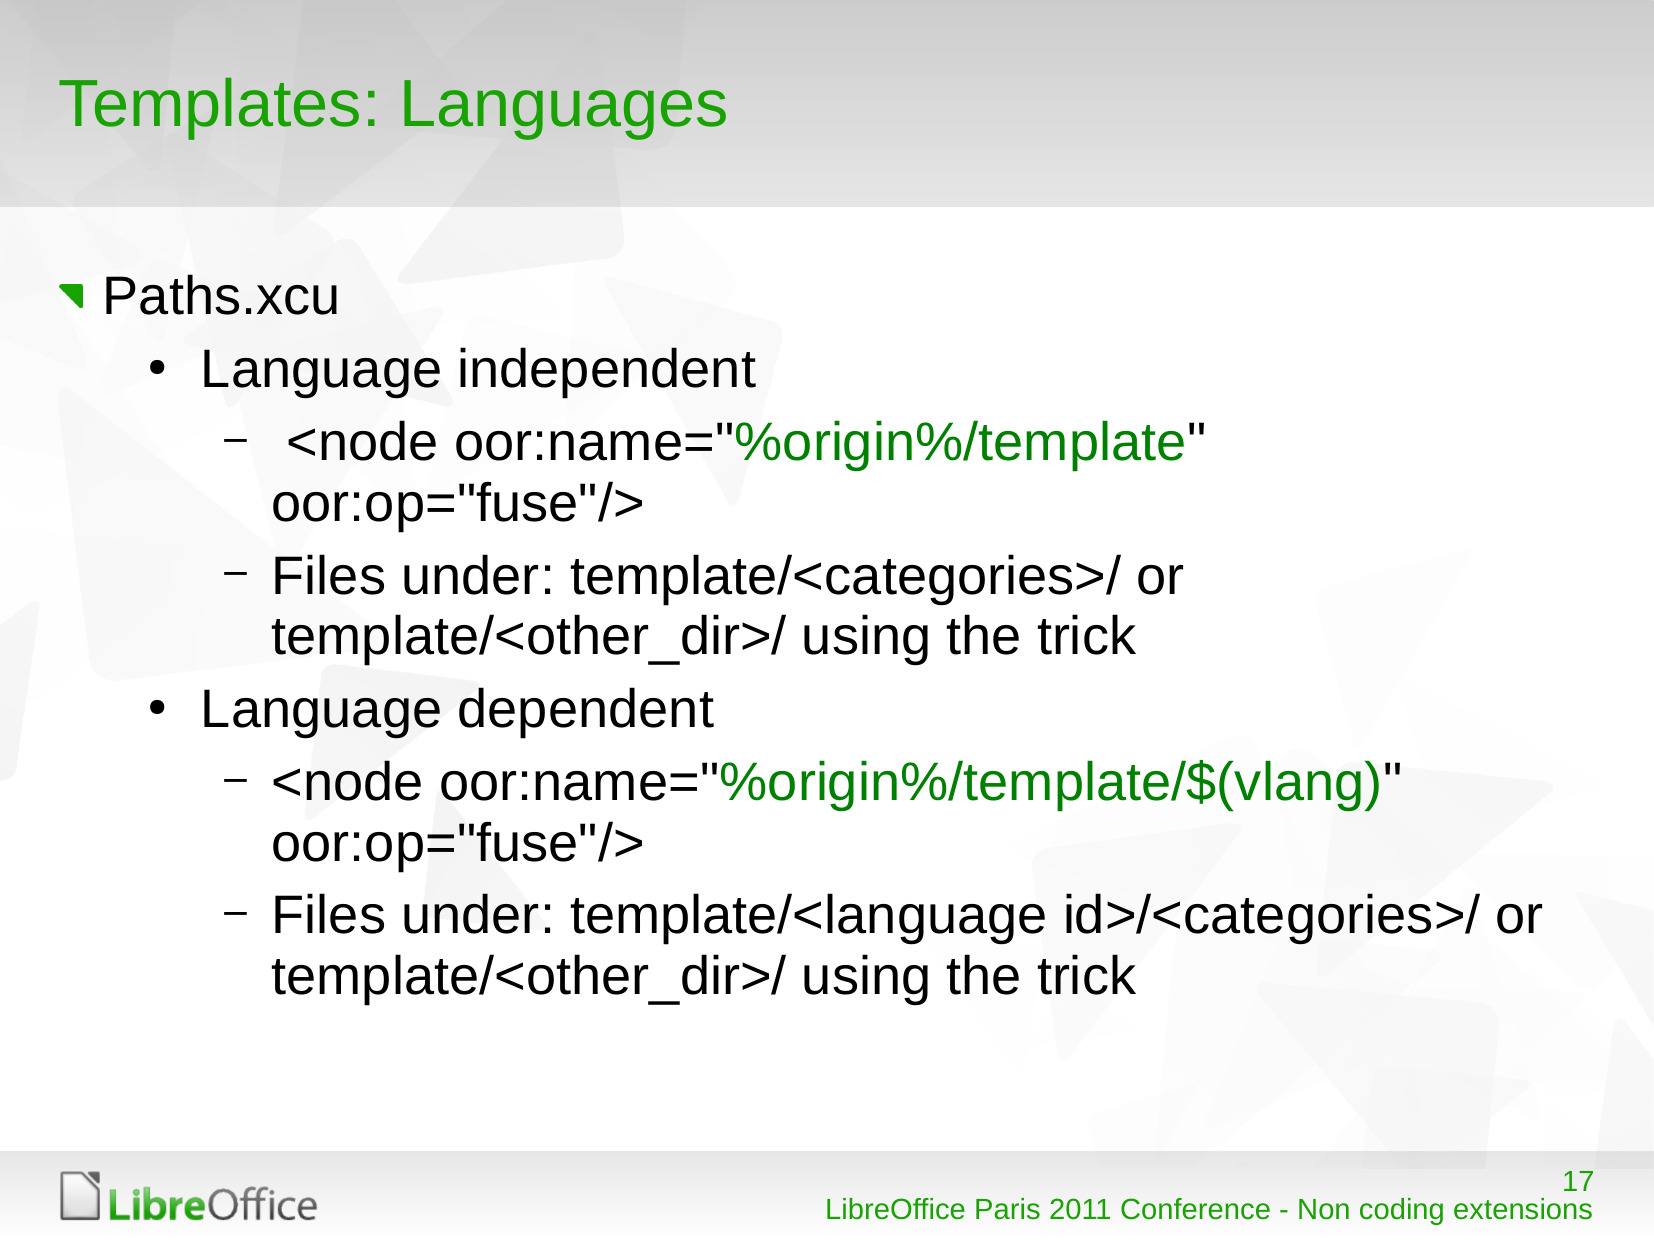

# Templates: Languages
Paths.xcu
Language independent
 <node oor:name="%origin%/template" oor:op="fuse"/>
Files under: template/<categories>/ or template/<other_dir>/ using the trick
Language dependent
<node oor:name="%origin%/template/$(vlang)" oor:op="fuse"/>
Files under: template/<language id>/<categories>/ or template/<other_dir>/ using the trick
17
LibreOffice Paris 2011 Conference - Non coding extensions